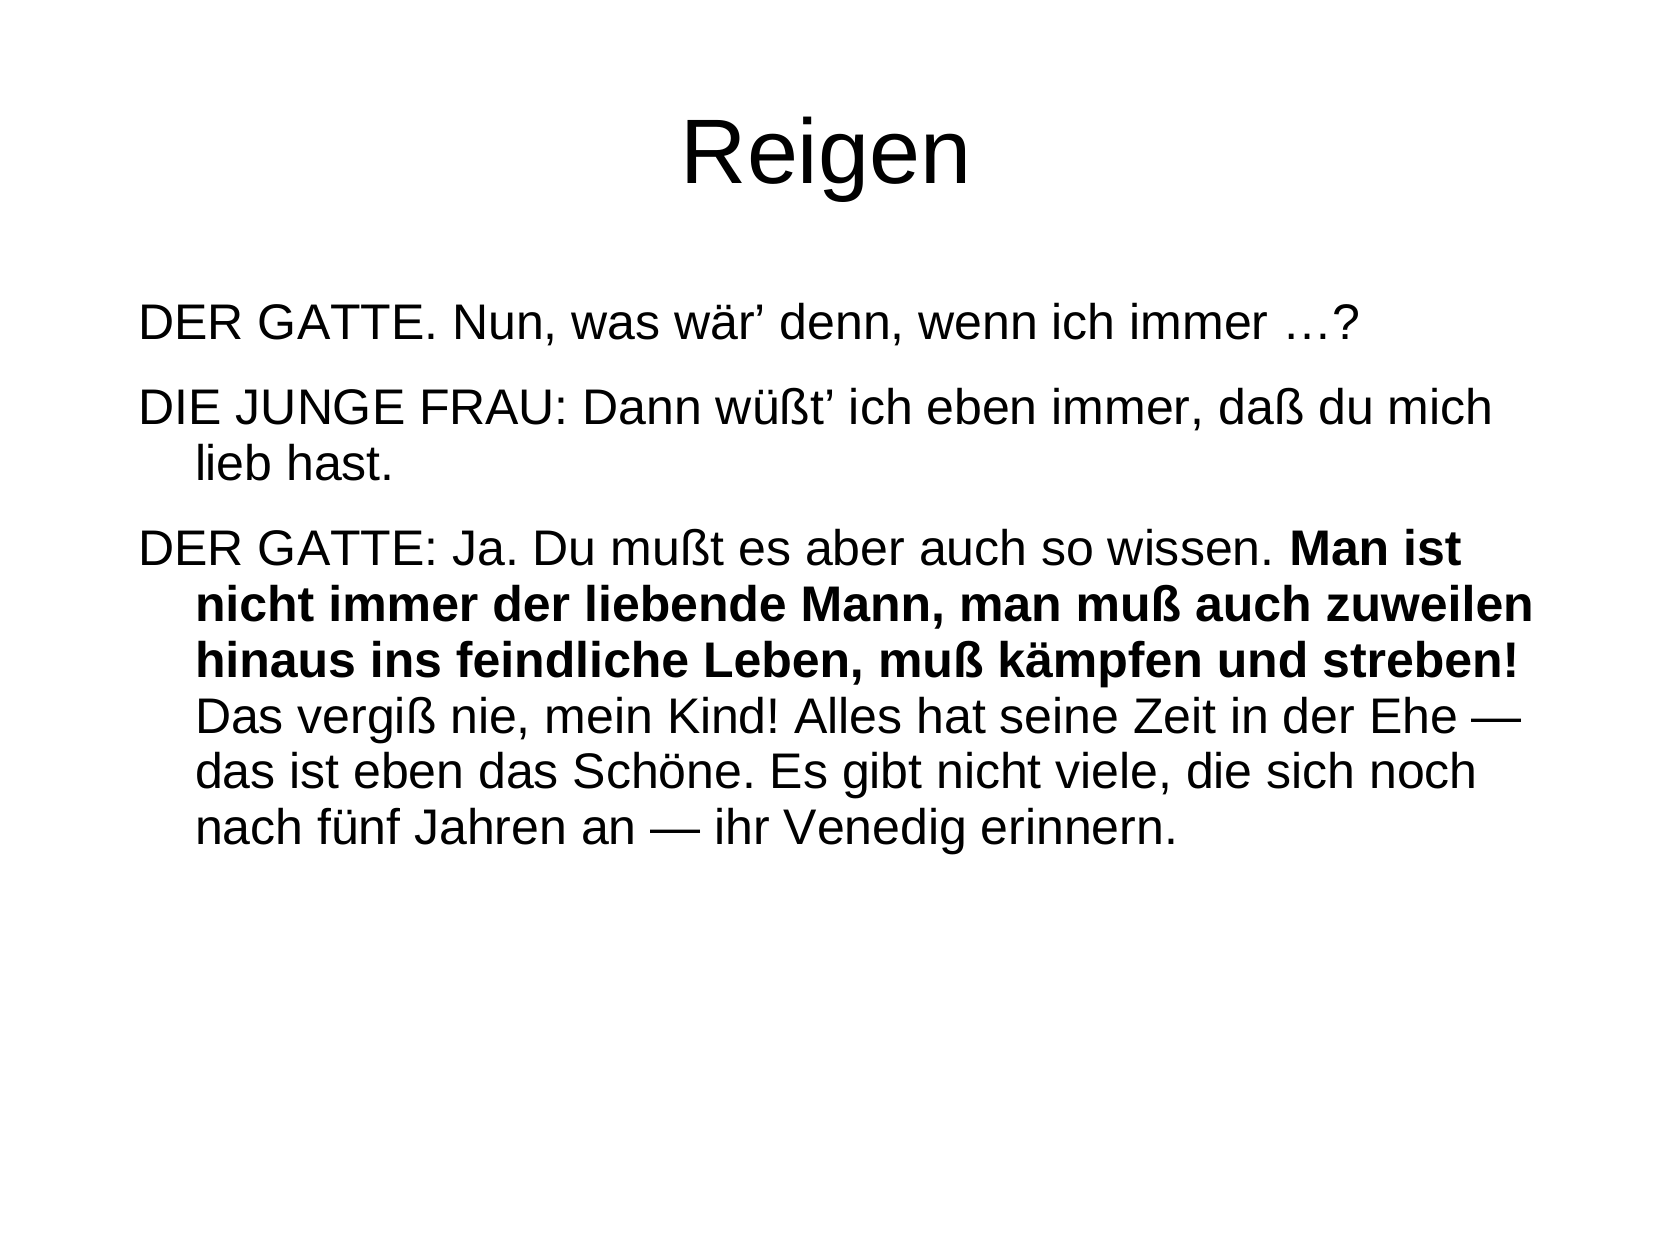

# Reigen
DER GATTE. Nun, was wär’ denn, wenn ich immer …?
DIE JUNGE FRAU: Dann wüßt’ ich eben immer, daß du mich lieb hast.
DER GATTE: Ja. Du mußt es aber auch so wissen. Man ist nicht immer der liebende Mann, man muß auch zuweilen hinaus ins feindliche Leben, muß kämpfen und streben! Das vergiß nie, mein Kind! Alles hat seine Zeit in der Ehe — das ist eben das Schöne. Es gibt nicht viele, die sich noch nach fünf Jahren an — ihr Venedig erinnern.